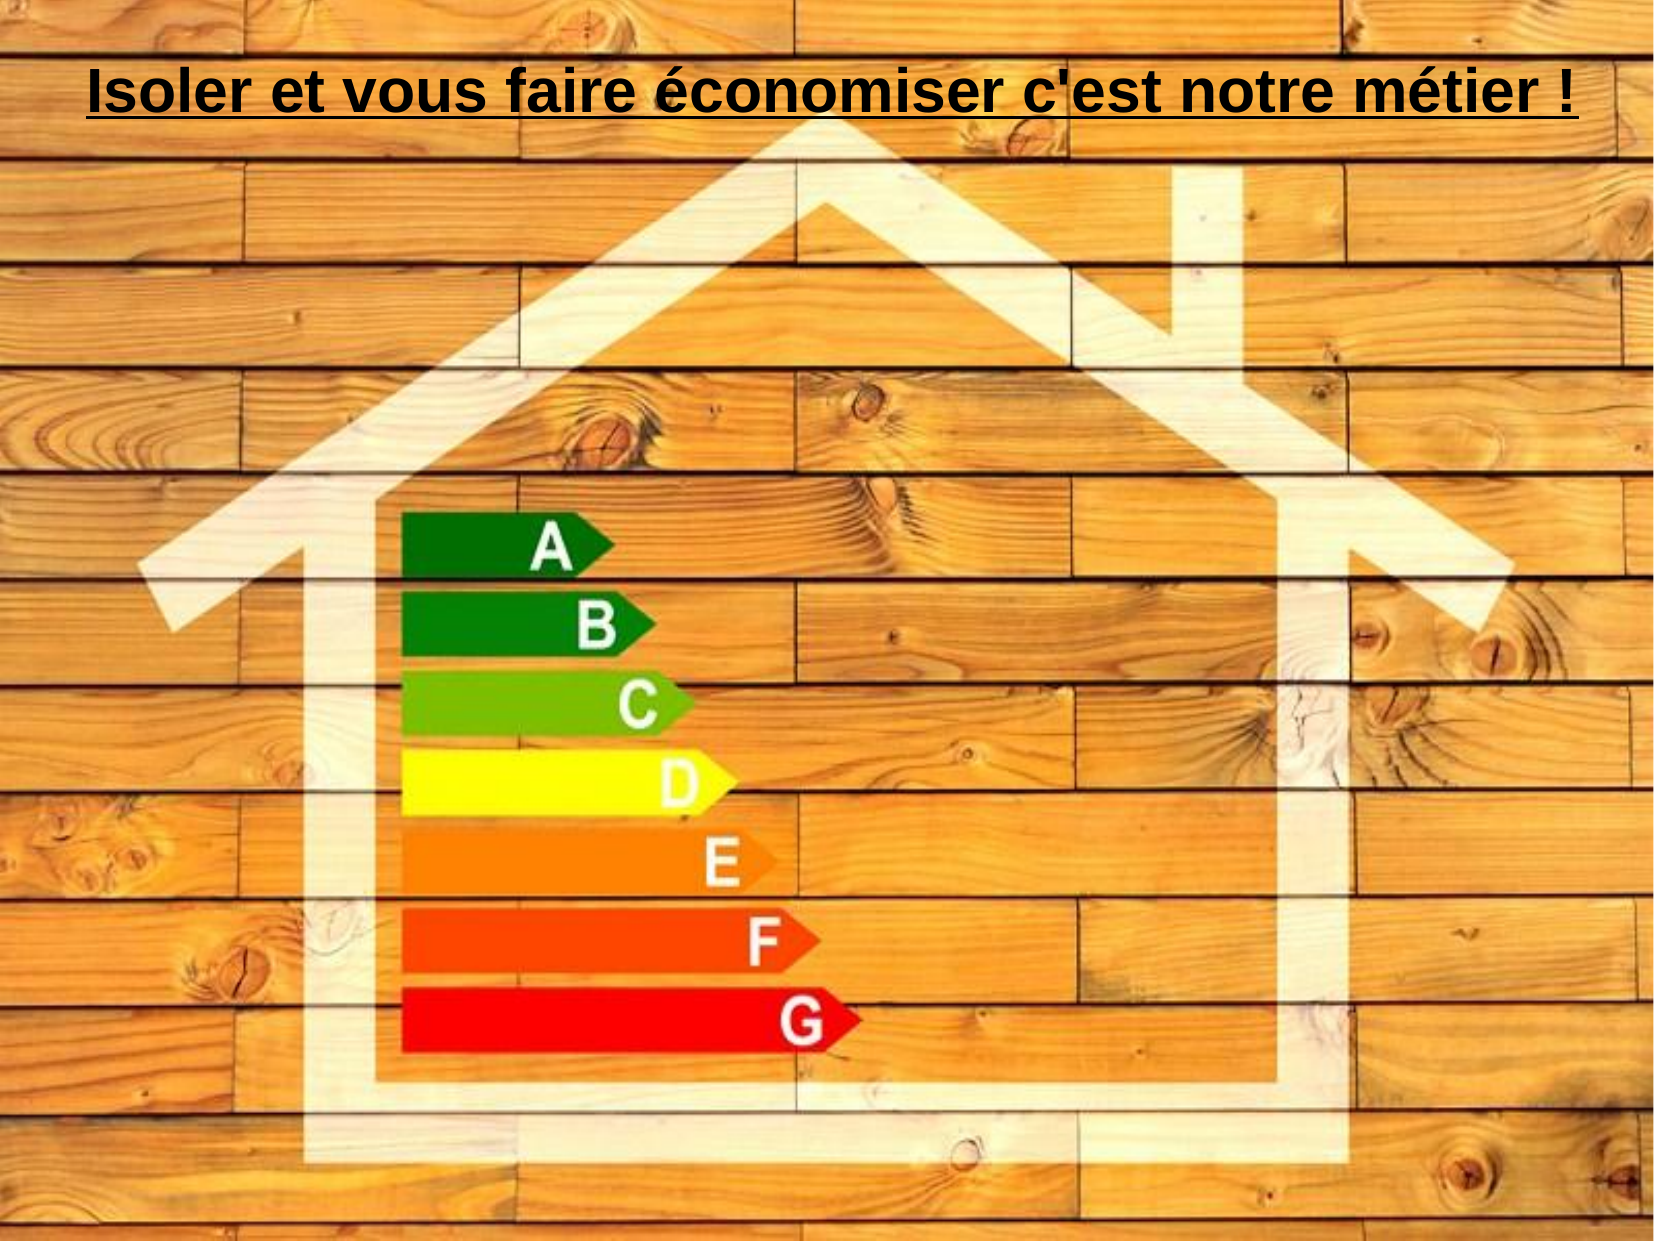

Isoler et vous faire économiser c'est notre métier !